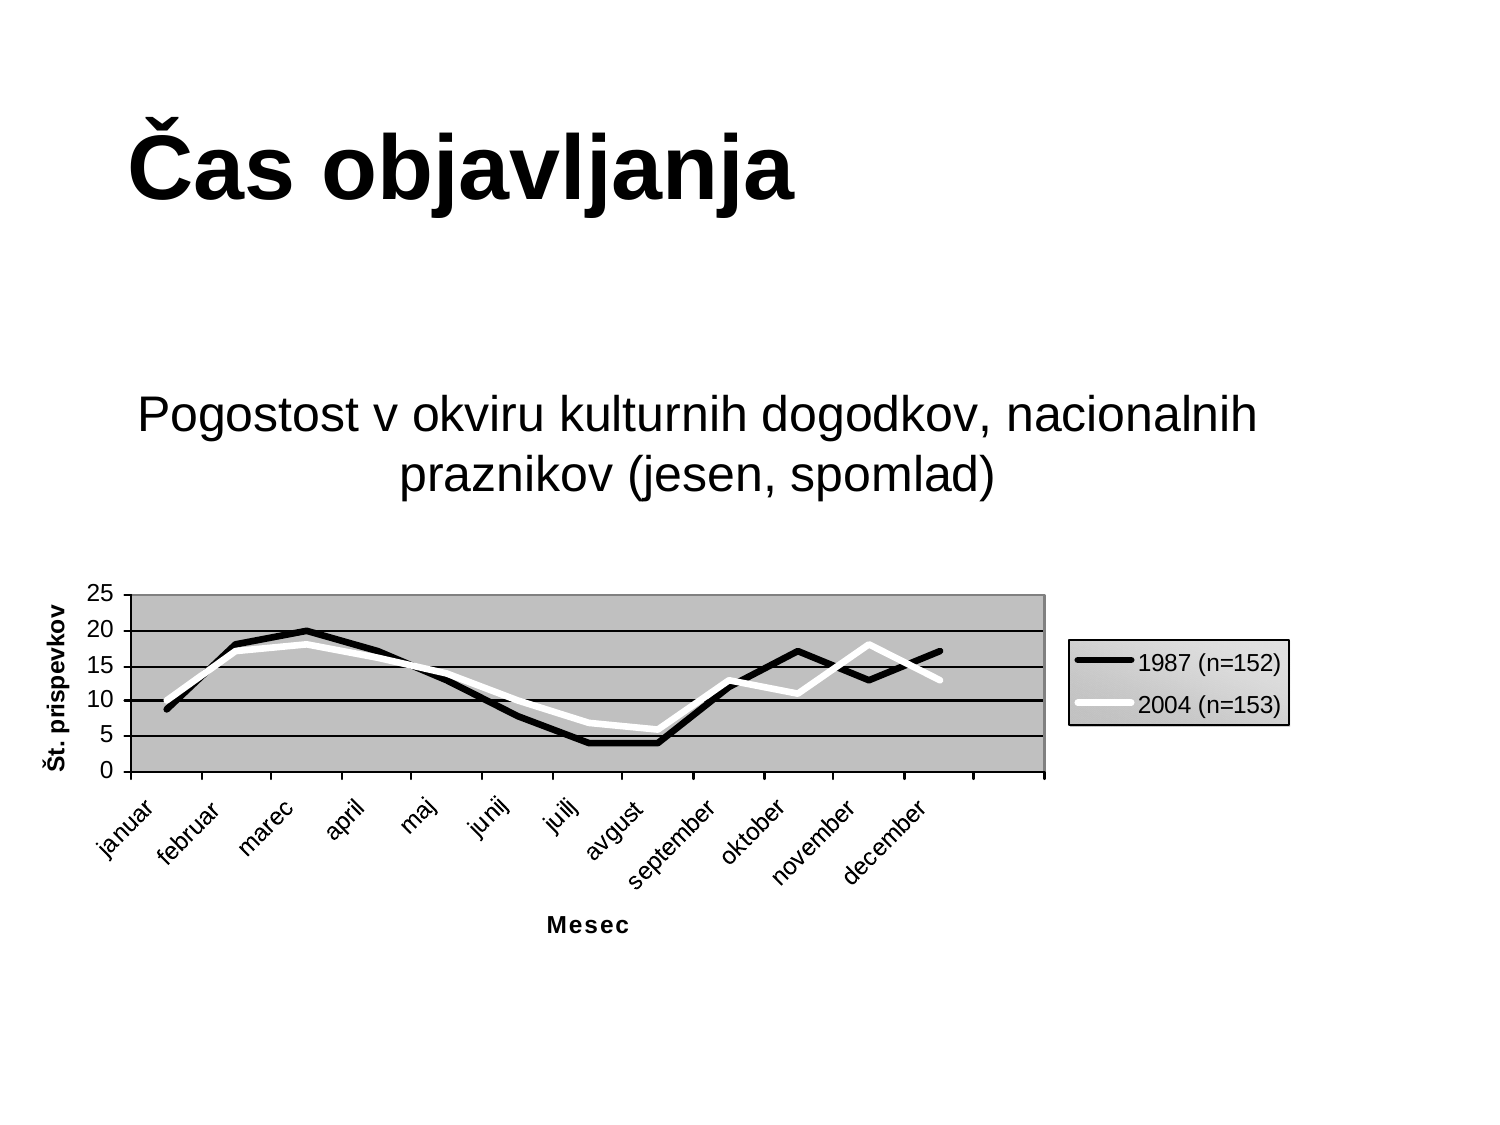

# Čas objavljanja
Pogostost v okviru kulturnih dogodkov, nacionalnih praznikov (jesen, spomlad)
Primoz Juznic, BINK, FF, Univerza v Ljubljani